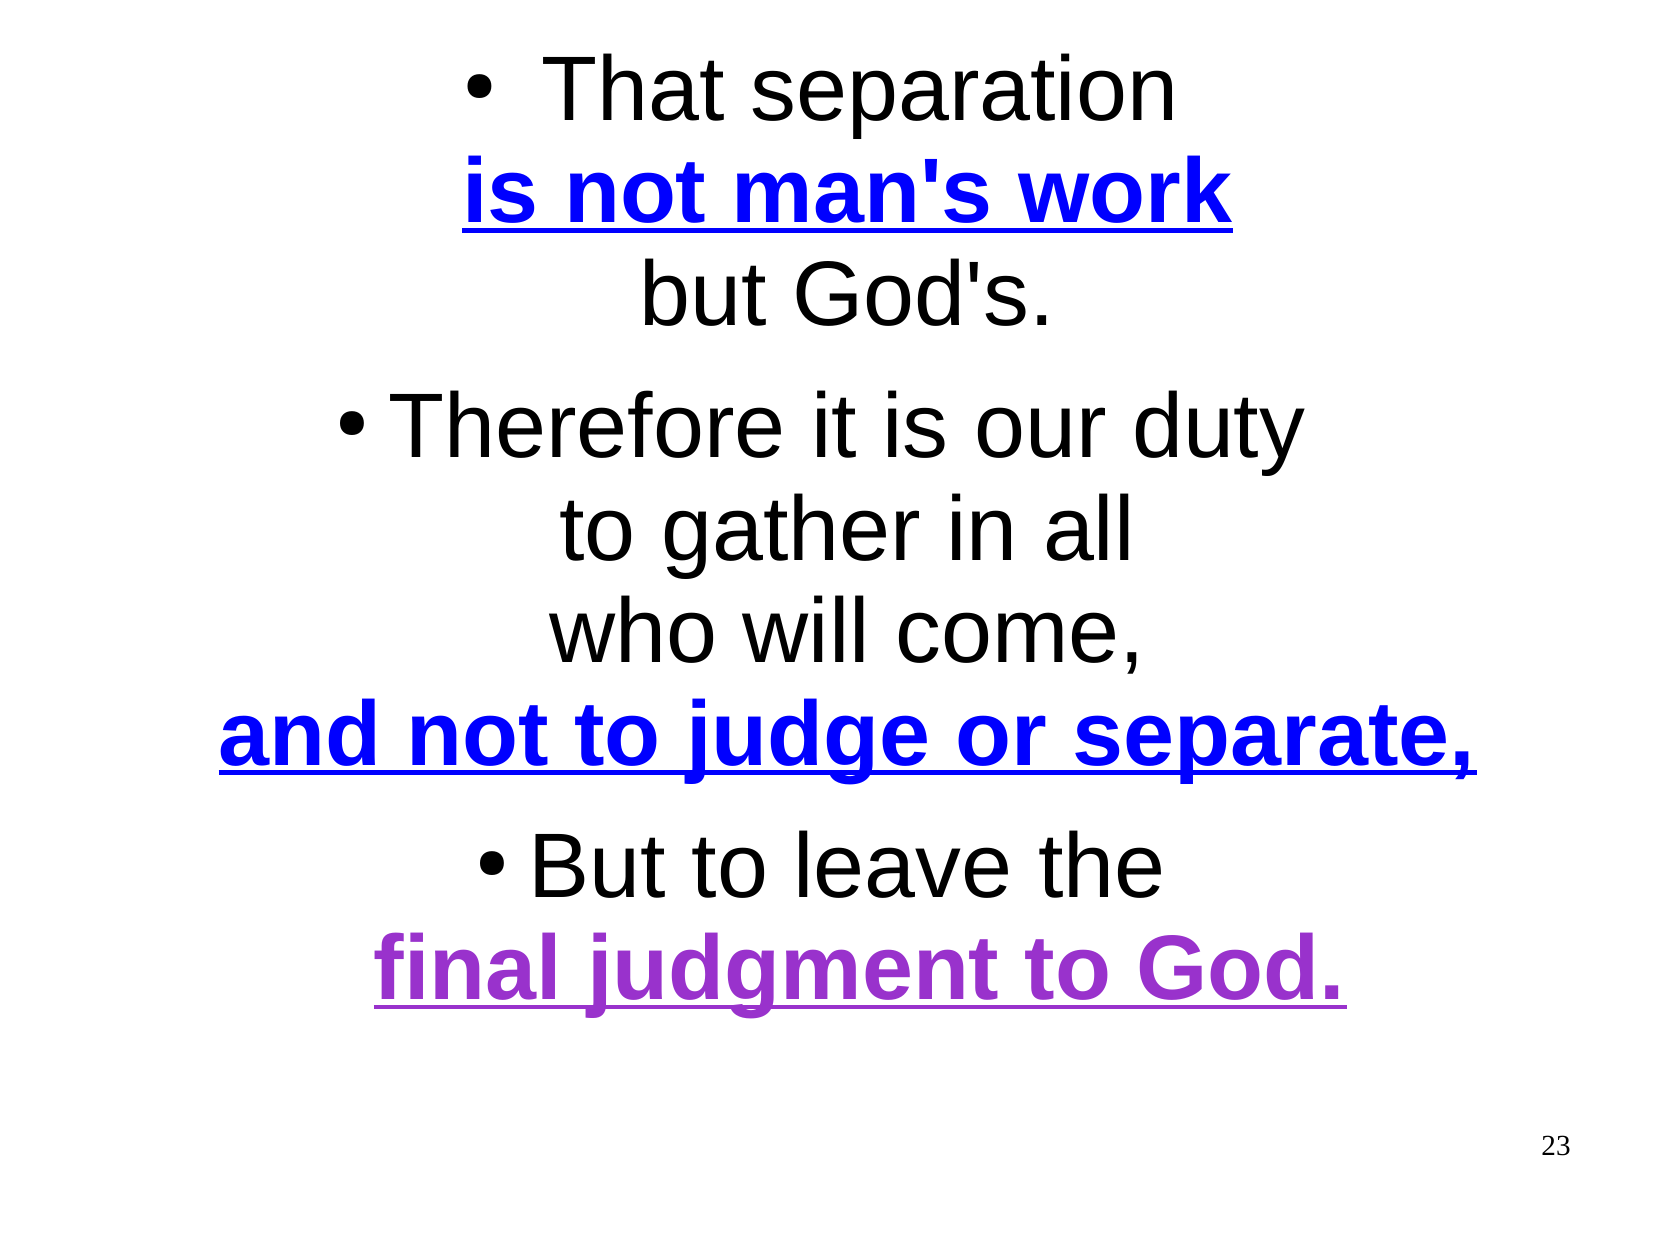

# That separation is not man's work but God's.
Therefore it is our duty
to gather in all
who will come,
and not to judge or separate,
But to leave the
final judgment to God.
23